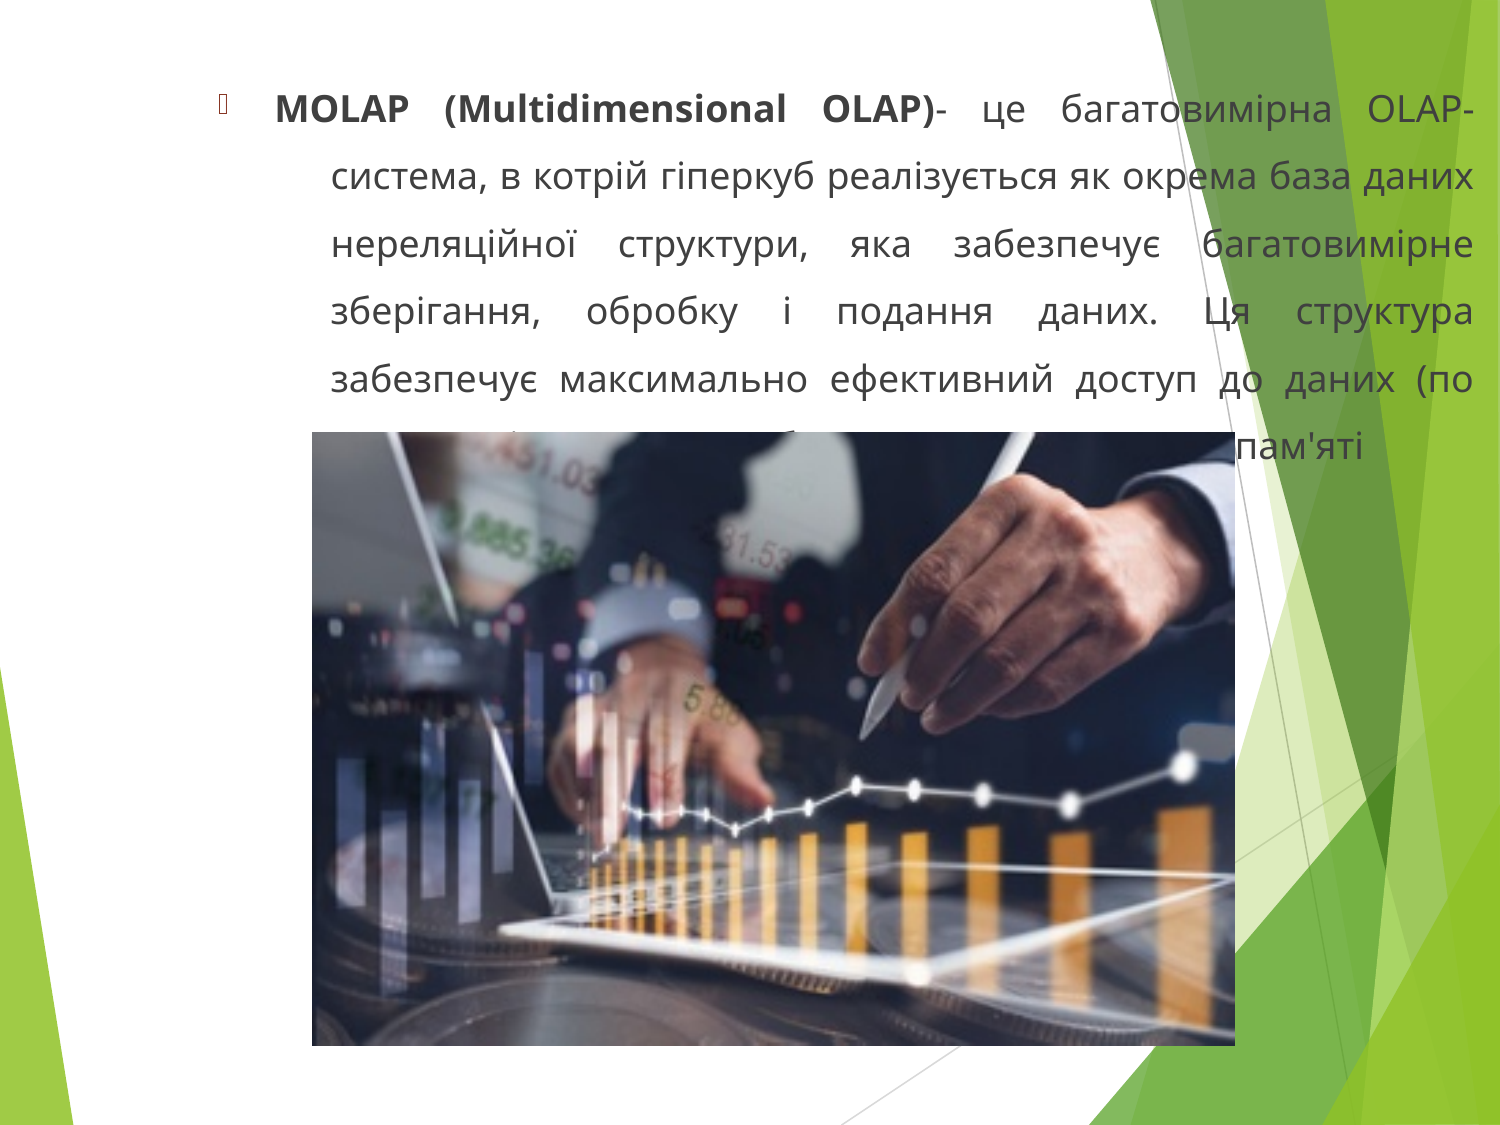

# MOLAP (Multidimensional OLAP)- це багатовимірна OLAP- система, в котрій гіперкуб реалізується як окрема база даних нереляційної структури, яка забезпечує багатовимірне зберігання, обробку і подання даних. Ця структура забезпечує максимально ефективний доступ до даних (по швидкості), проте потребує додаткового ресурсу пам'яті